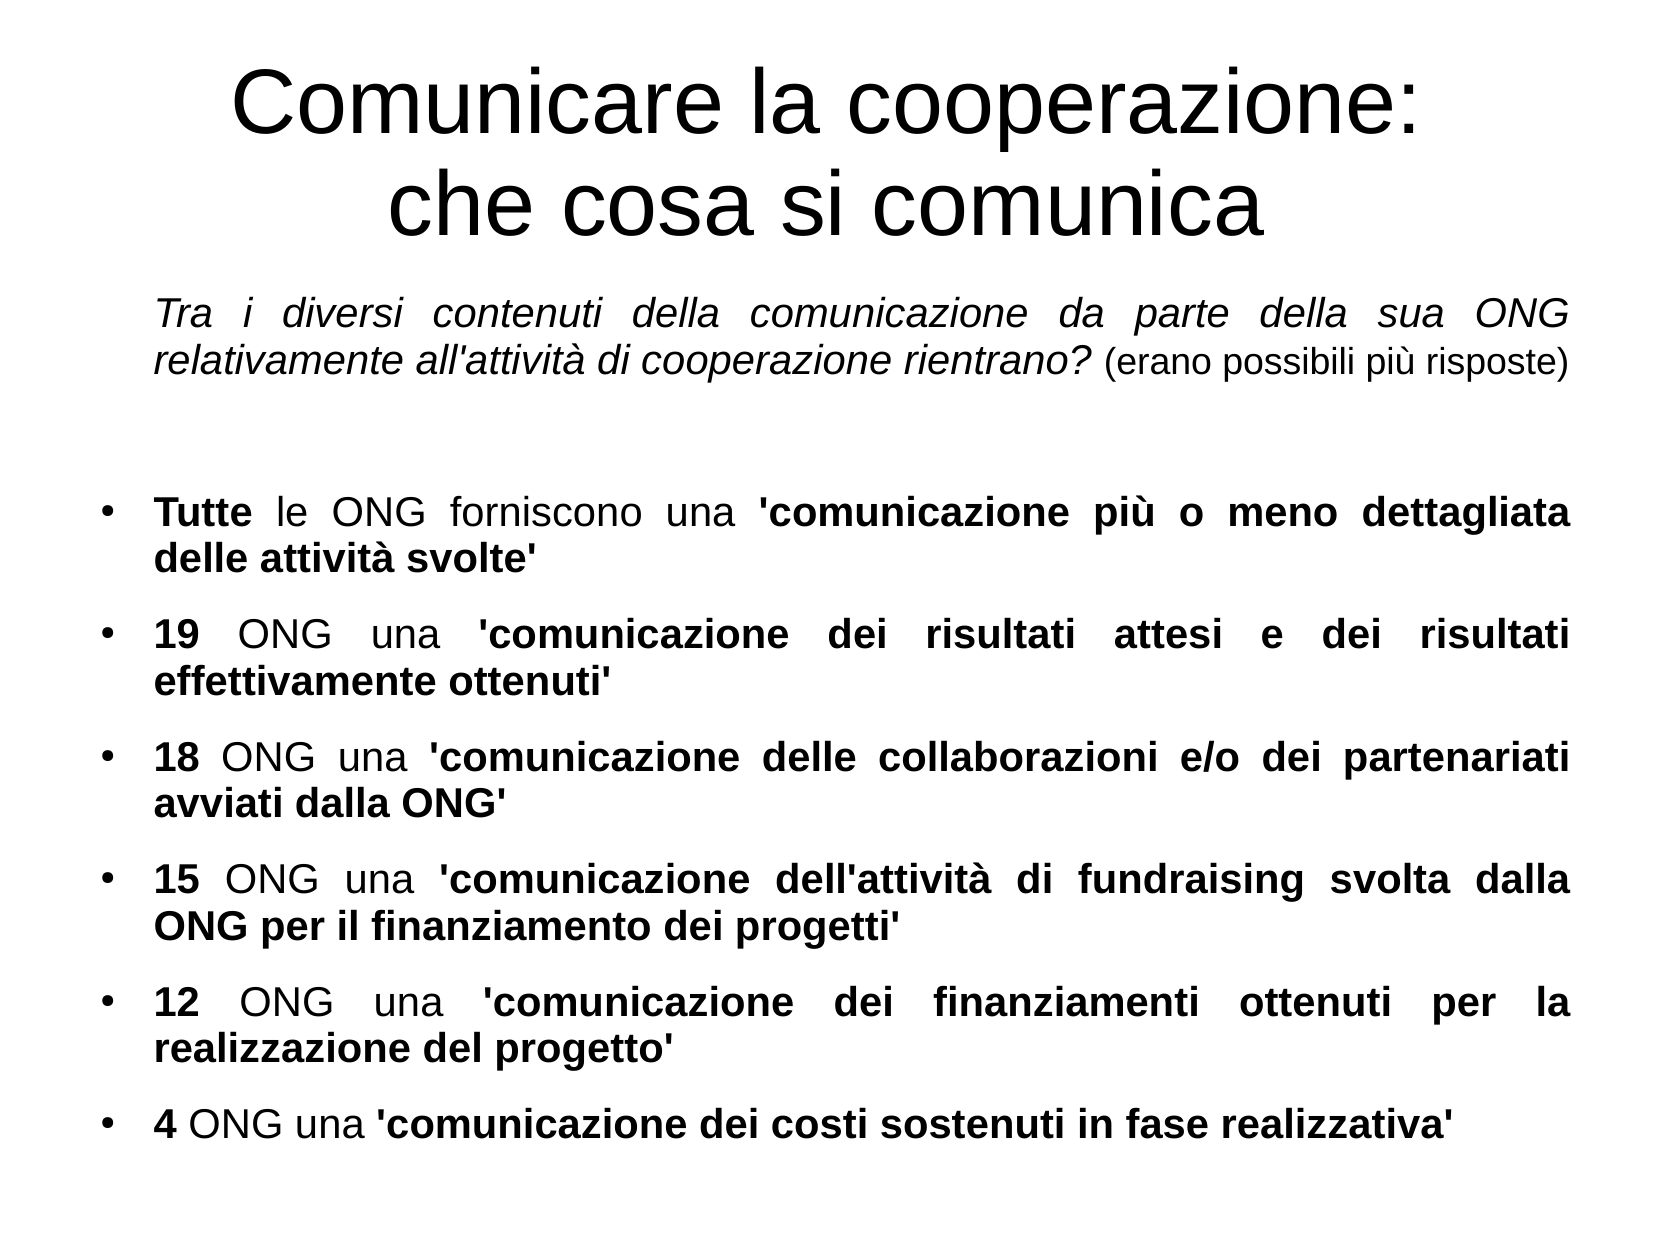

# Comunicare la cooperazione: che cosa si comunica
Tra i diversi contenuti della comunicazione da parte della sua ONG relativamente all'attività di cooperazione rientrano? (erano possibili più risposte)
Tutte le ONG forniscono una 'comunicazione più o meno dettagliata delle attività svolte'
19 ONG una 'comunicazione dei risultati attesi e dei risultati effettivamente ottenuti'
18 ONG una 'comunicazione delle collaborazioni e/o dei partenariati avviati dalla ONG'
15 ONG una 'comunicazione dell'attività di fundraising svolta dalla ONG per il finanziamento dei progetti'
12 ONG una 'comunicazione dei finanziamenti ottenuti per la realizzazione del progetto'
4 ONG una 'comunicazione dei costi sostenuti in fase realizzativa'